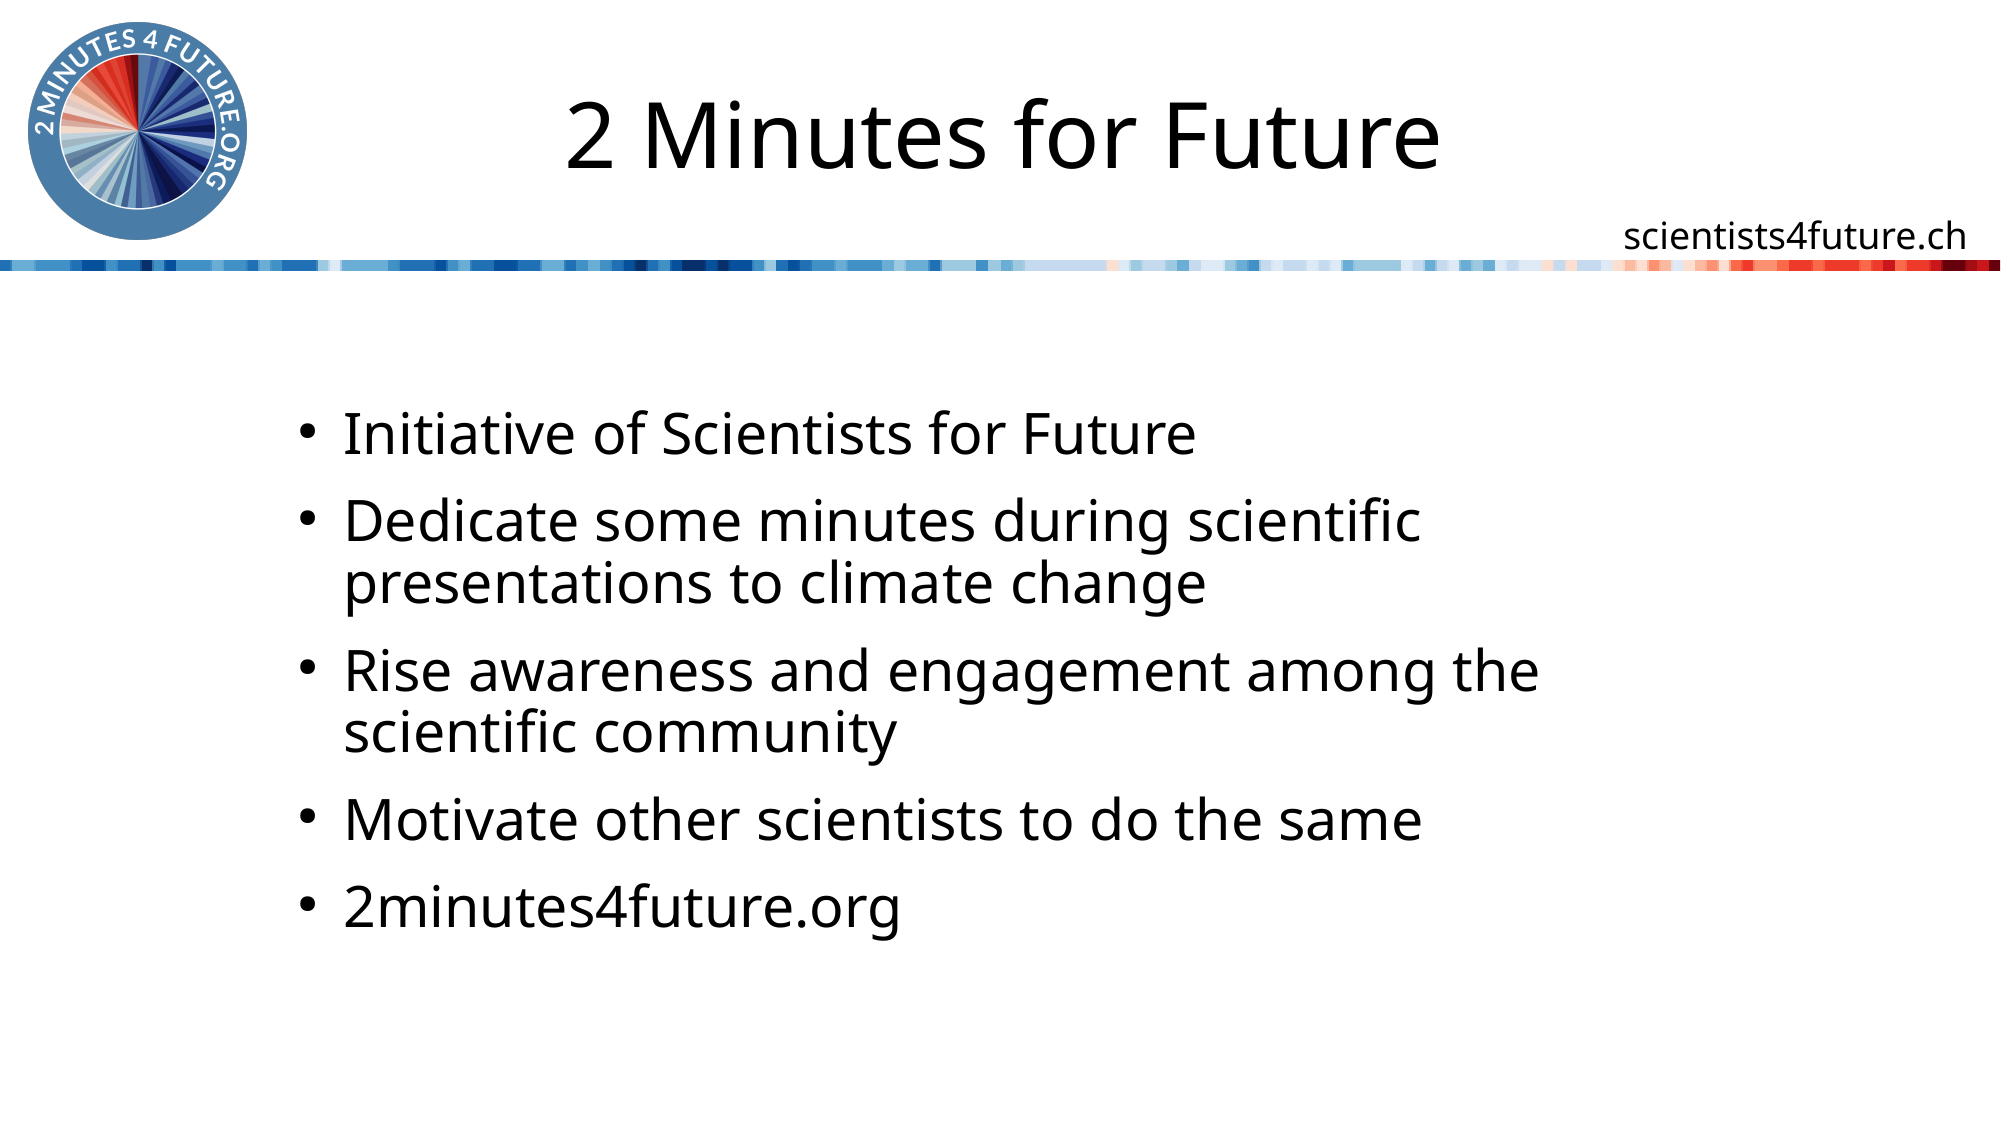

2 Minutes for Future
# Initiative of Scientists for Future
Dedicate some minutes during scientific presentations to climate change
Rise awareness and engagement among the scientific community
Motivate other scientists to do the same
2minutes4future.org